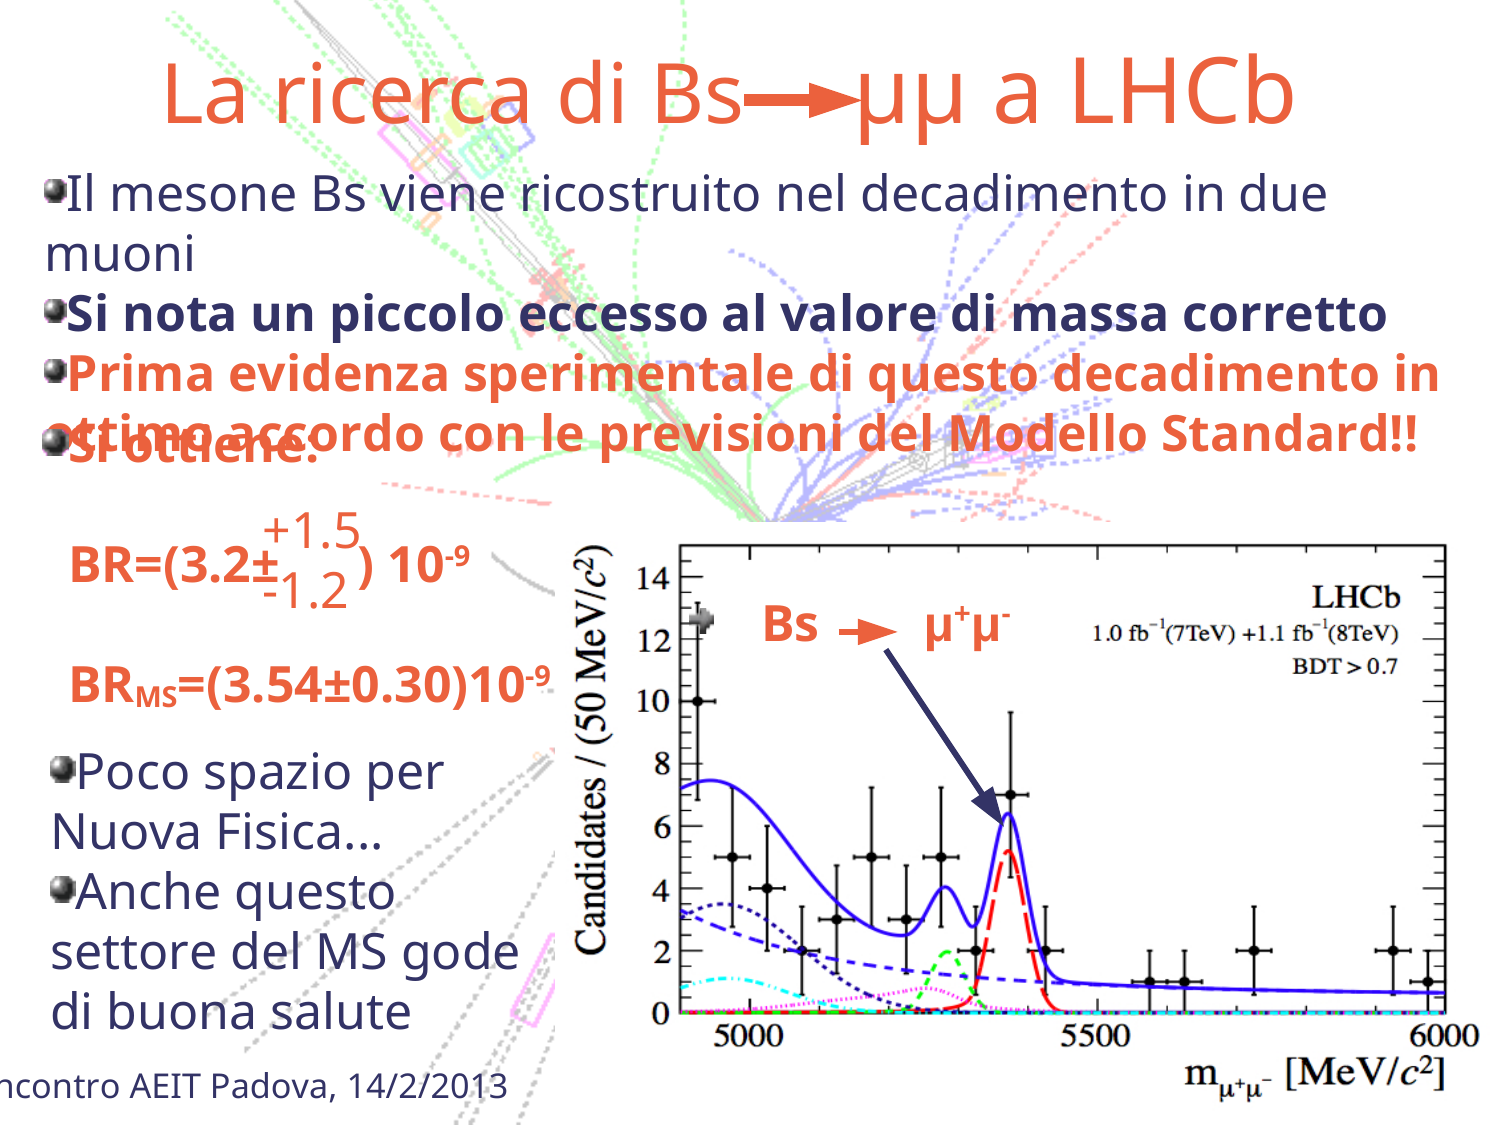

# La ricerca di Bs μμ a LHCb
Il mesone Bs viene ricostruito nel decadimento in due muoni
Si nota un piccolo eccesso al valore di massa corretto
Prima evidenza sperimentale di questo decadimento in ottimo accordo con le previsioni del Modello Standard!!
Si ottiene:
BR=(3.2± ) 10-9
BRMS=(3.54±0.30)10-9
+1.5
-1.2
 Bs μ+μ-
Poco spazio per Nuova Fisica...
Anche questo settore del MS gode di buona salute
52